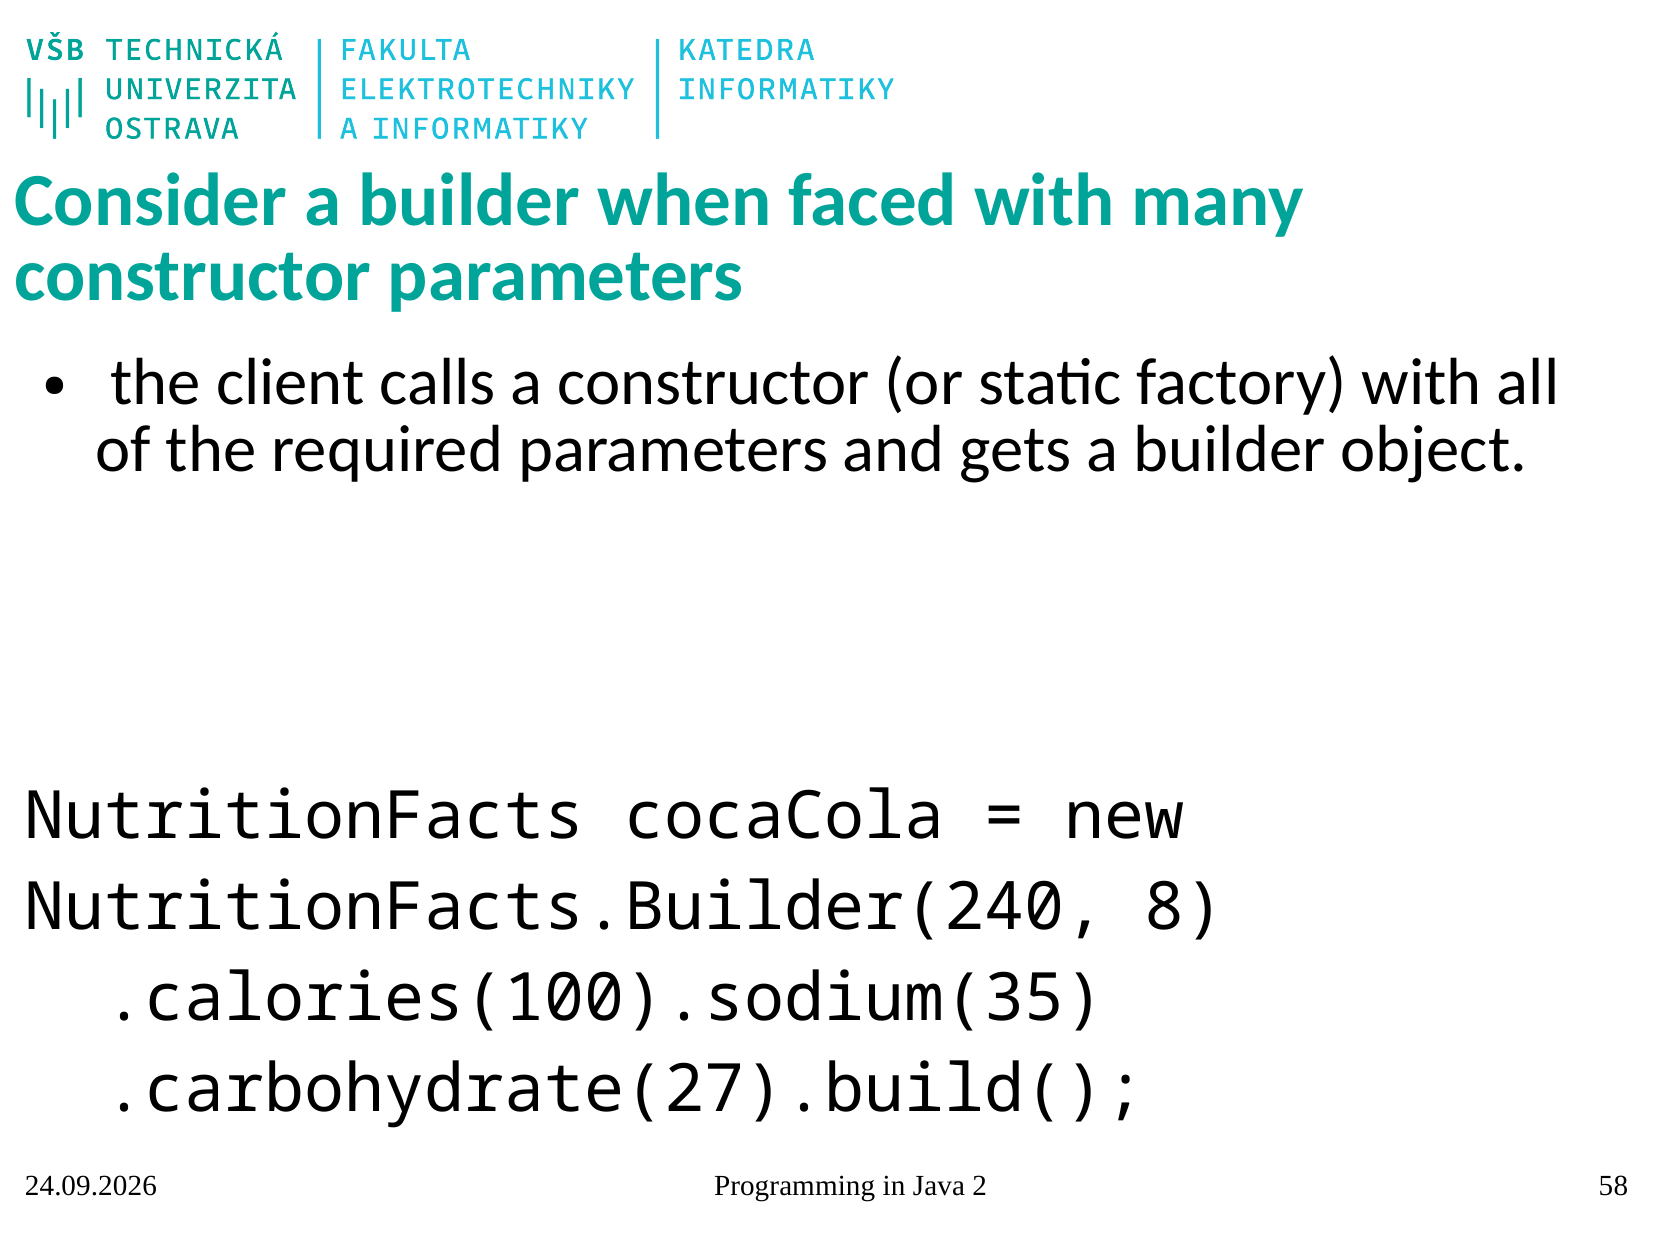

# Consider a builder when faced with many constructor parameters
 the client calls a constructor (or static factory) with all of the required parameters and gets a builder object.
NutritionFacts cocaCola = new NutritionFacts.Builder(240, 8)
 .calories(100).sodium(35)
 .carbohydrate(27).build();
Programming in Java 2
58